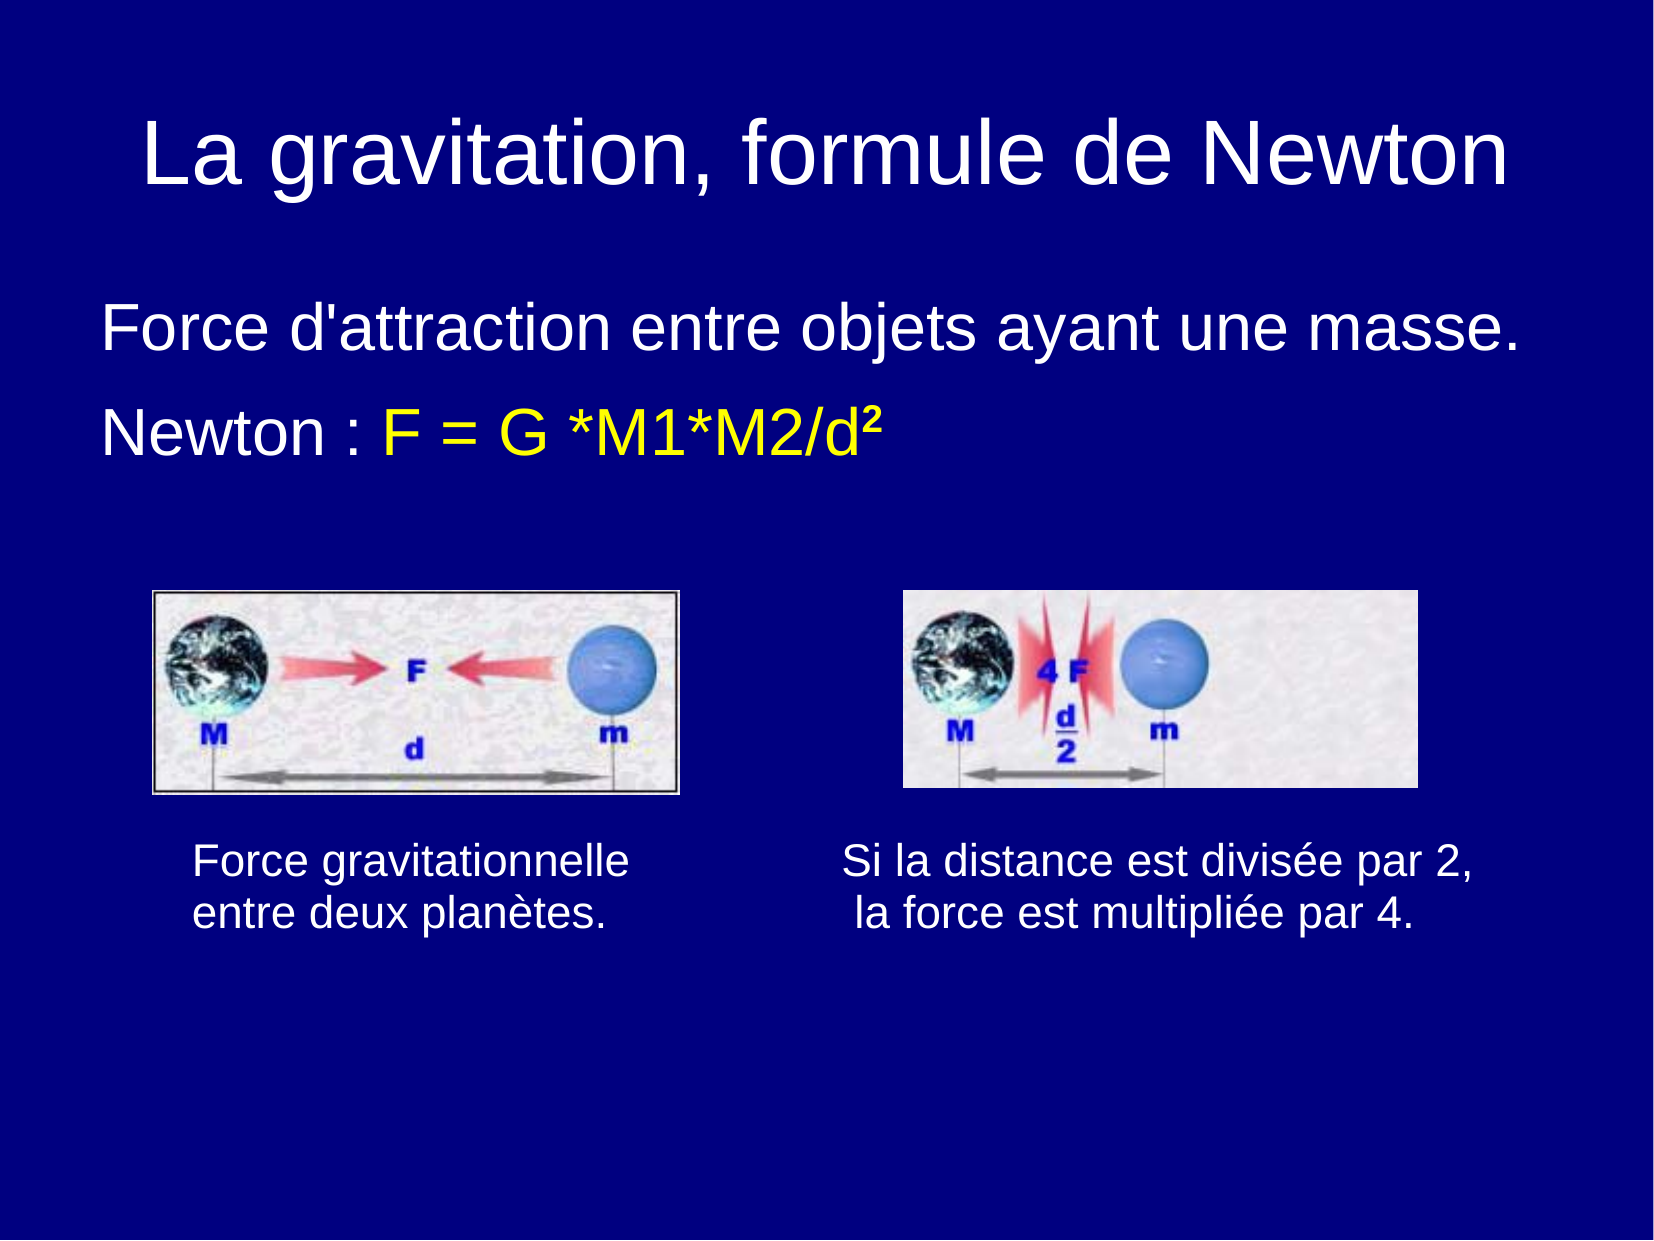

# La gravitation, formule de Newton
Force d'attraction entre objets ayant une masse.
Newton : F = G *M1*M2/d2
Force gravitationnelle
entre deux planètes.
Si la distance est divisée par 2,
 la force est multipliée par 4.